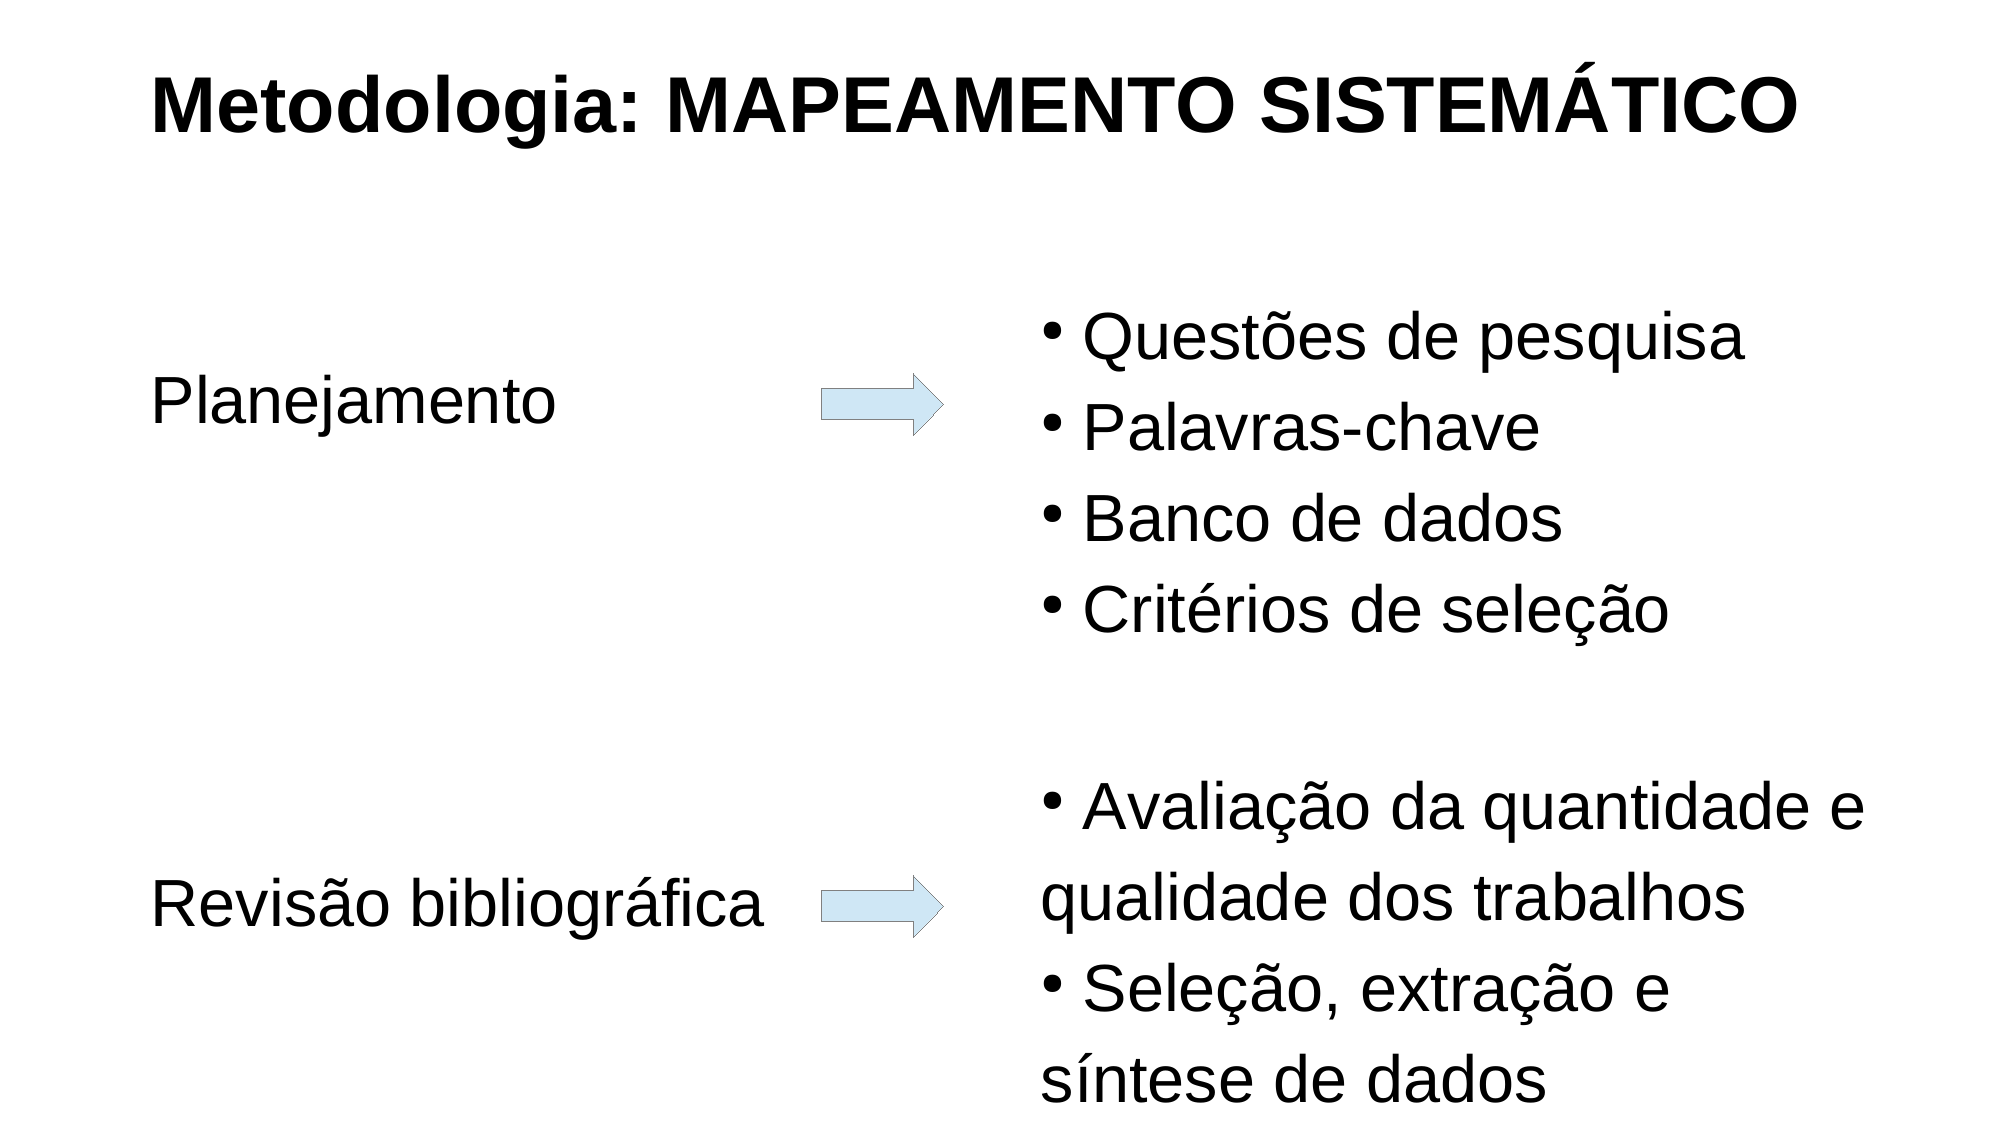

# Metodologia: MAPEAMENTO SISTEMÁTICO Planejamento Revisão bibliográfica
 Questões de pesquisa
 Palavras-chave
 Banco de dados
 Critérios de seleção
 Avaliação da quantidade e qualidade dos trabalhos
 Seleção, extração e síntese de dados